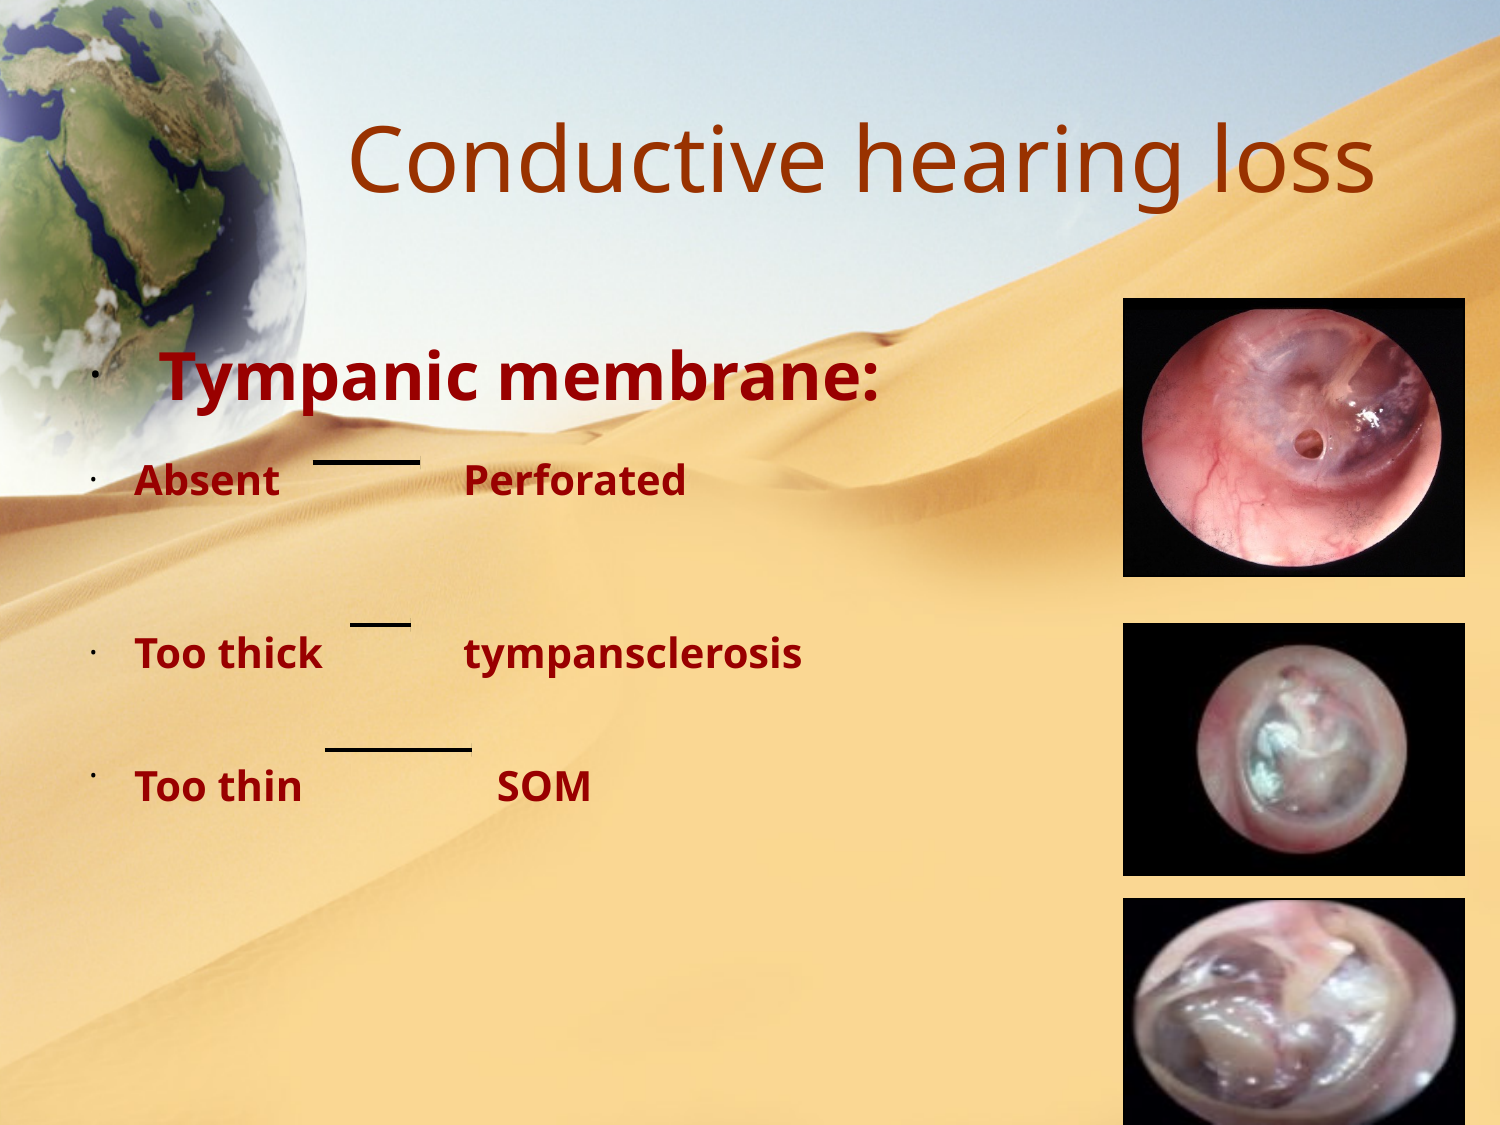

Conductive hearing loss
Tympanic membrane:
Absent Perforated
Too thick tympansclerosis
Too thin SOM